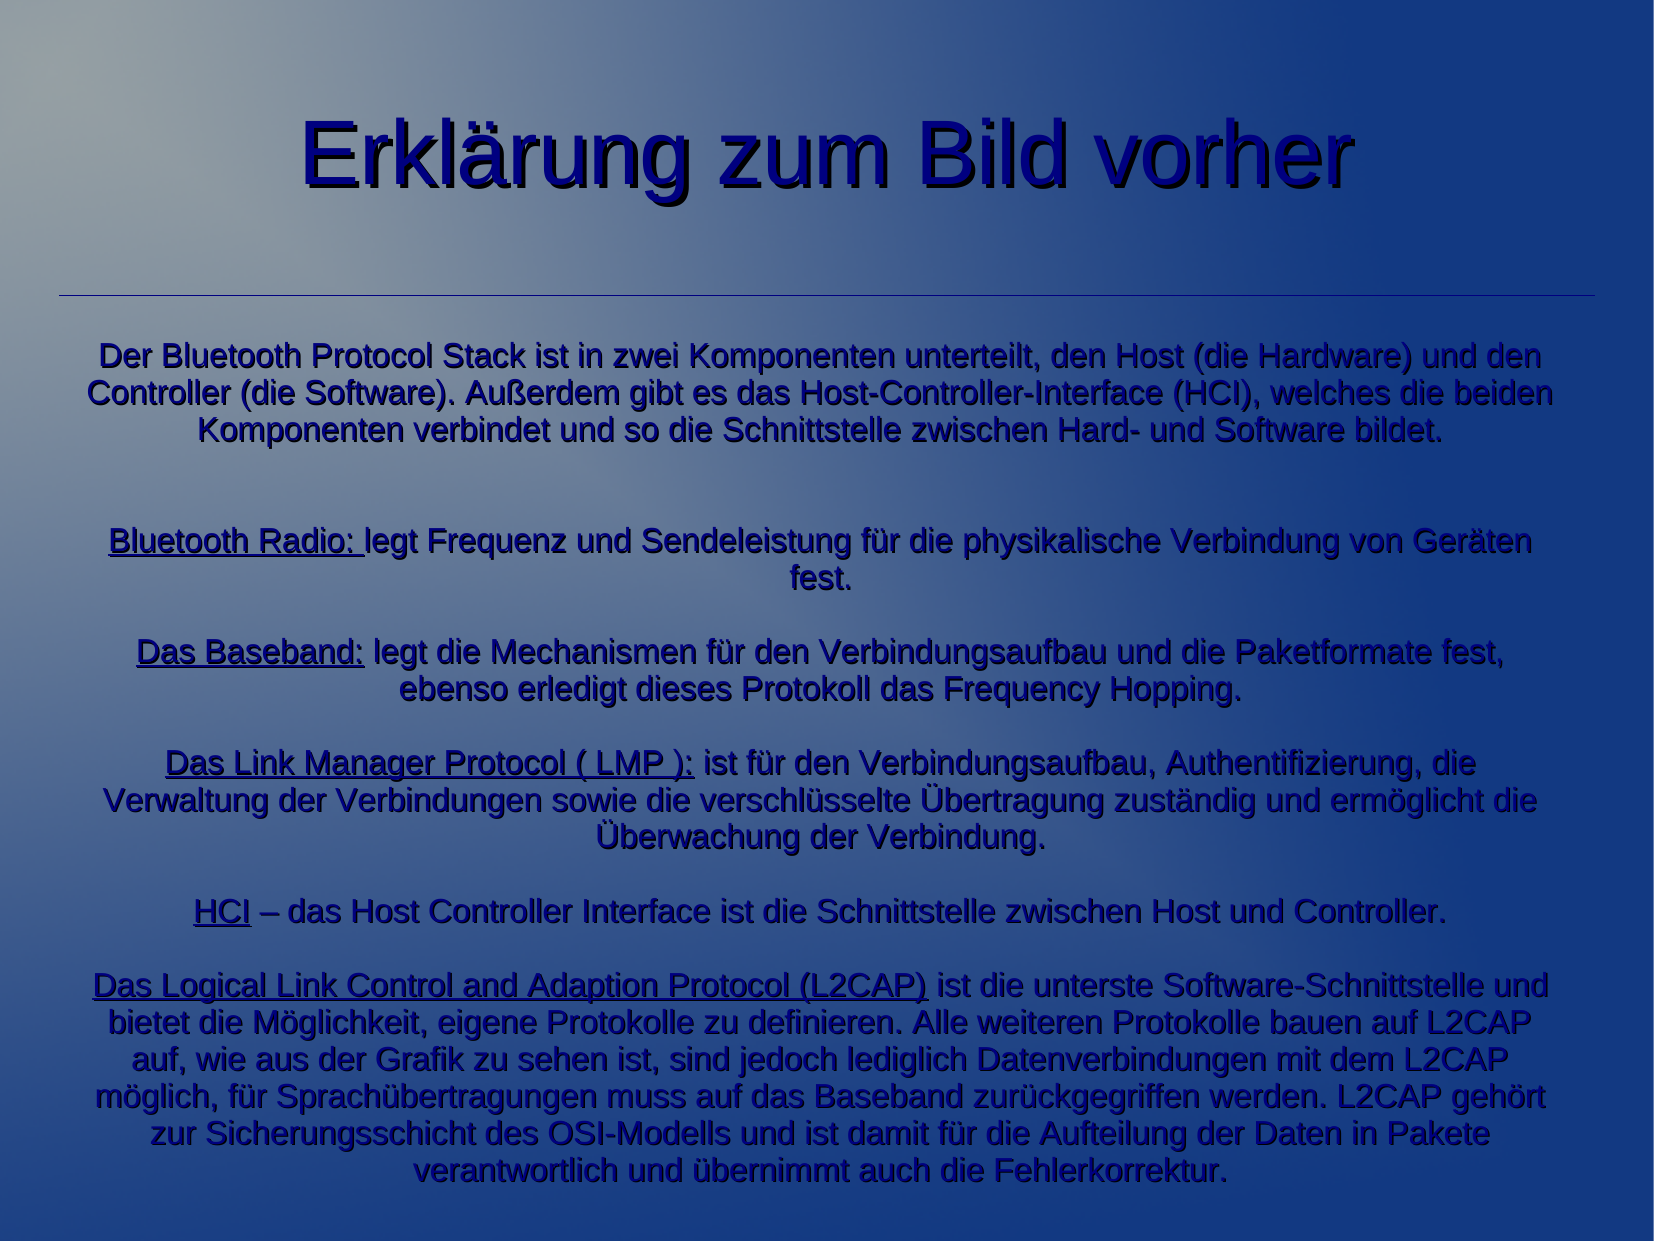

# Erklärung zum Bild vorher
Der Bluetooth Protocol Stack ist in zwei Komponenten unterteilt, den Host (die Hardware) und den Controller (die Software). Außerdem gibt es das Host-Controller-Interface (HCI), welches die beiden Komponenten verbindet und so die Schnittstelle zwischen Hard- und Software bildet.
Bluetooth Radio: legt Frequenz und Sendeleistung für die physikalische Verbindung von Geräten fest.
Das Baseband: legt die Mechanismen für den Verbindungsaufbau und die Paketformate fest, ebenso erledigt dieses Protokoll das Frequency Hopping.
Das Link Manager Protocol ( LMP ): ist für den Verbindungsaufbau, Authentifizierung, die Verwaltung der Verbindungen sowie die verschlüsselte Übertragung zuständig und ermöglicht die Überwachung der Verbindung.
HCI – das Host Controller Interface ist die Schnittstelle zwischen Host und Controller.
Das Logical Link Control and Adaption Protocol (L2CAP) ist die unterste Software-Schnittstelle und bietet die Möglichkeit, eigene Protokolle zu definieren. Alle weiteren Protokolle bauen auf L2CAP auf, wie aus der Grafik zu sehen ist, sind jedoch lediglich Datenverbindungen mit dem L2CAP möglich, für Sprachübertragungen muss auf das Baseband zurückgegriffen werden. L2CAP gehört zur Sicherungsschicht des OSI-Modells und ist damit für die Aufteilung der Daten in Pakete verantwortlich und übernimmt auch die Fehlerkorrektur.